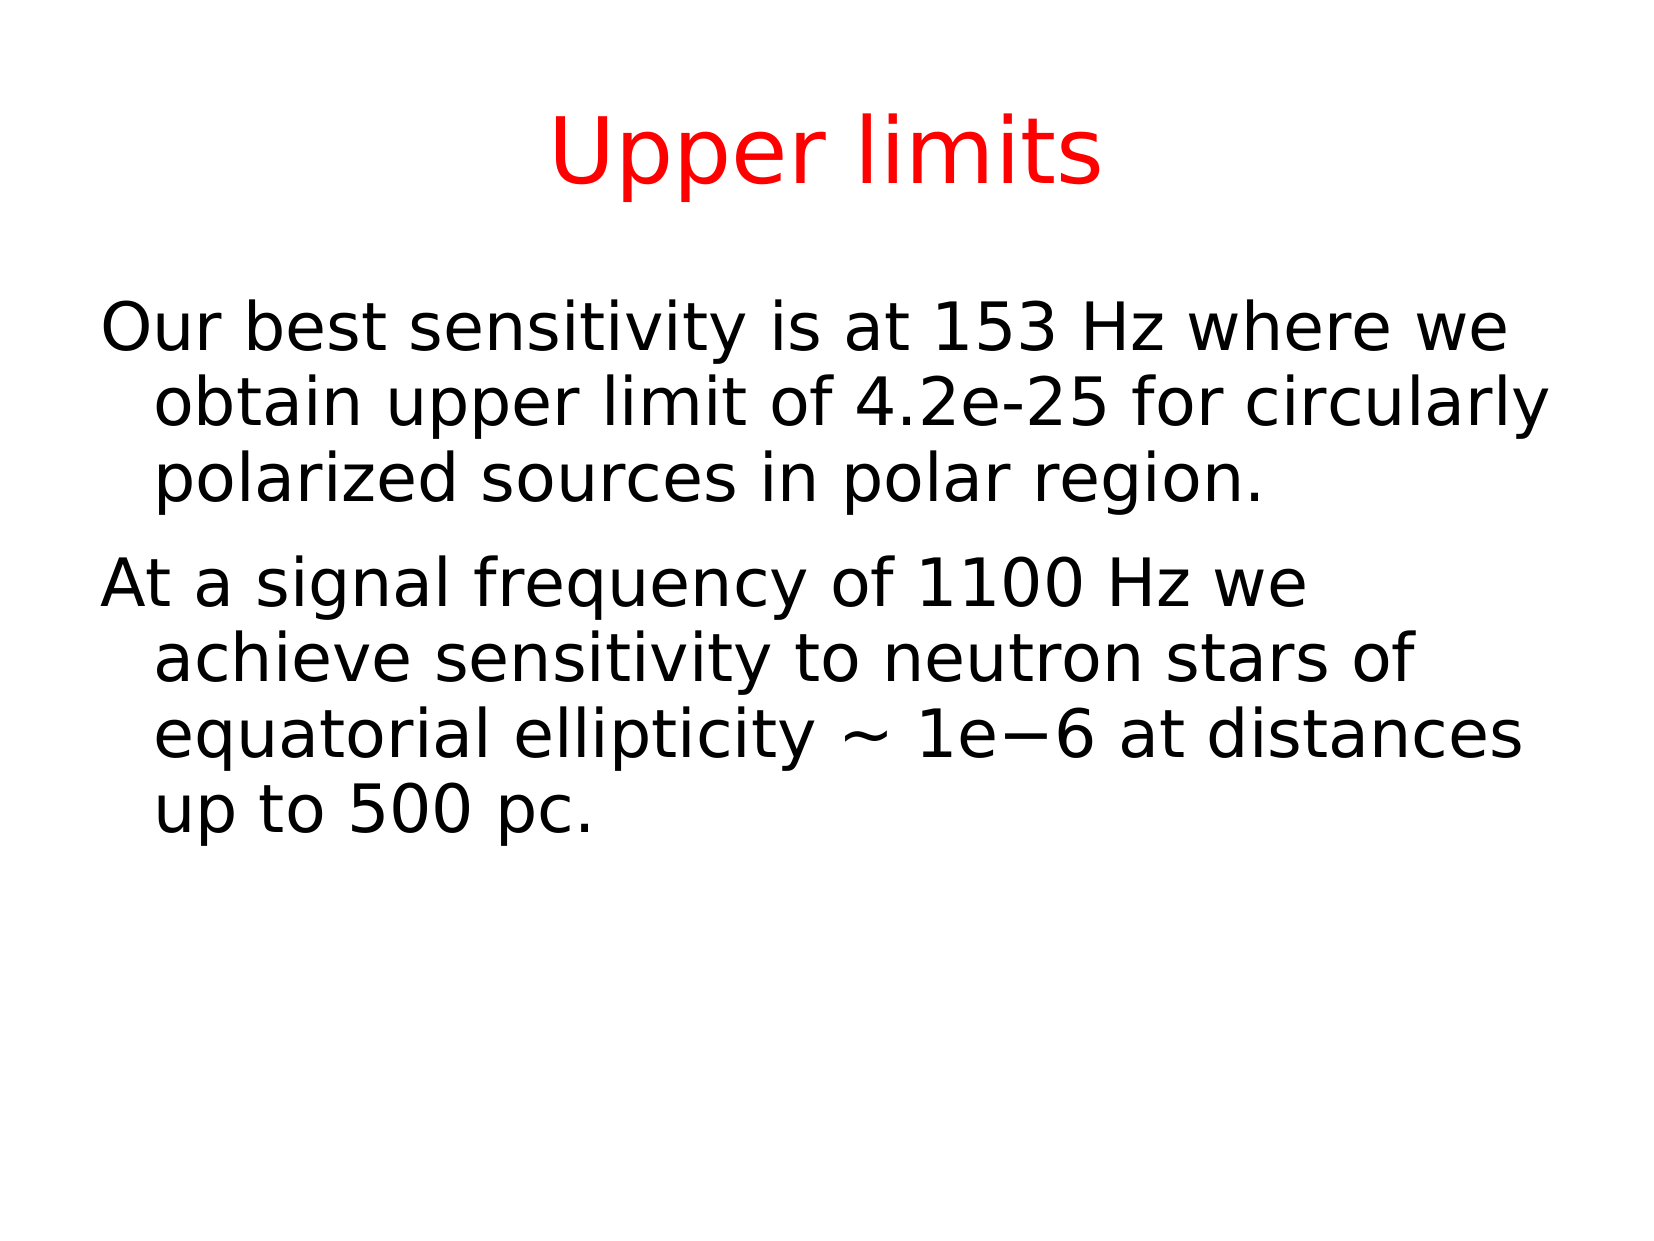

# Upper limits
Our best sensitivity is at 153 Hz where we obtain upper limit of 4.2e-25 for circularly polarized sources in polar region.
At a signal frequency of 1100 Hz we achieve sensitivity to neutron stars of equatorial ellipticity ∼ 1e−6 at distances up to 500 pc.